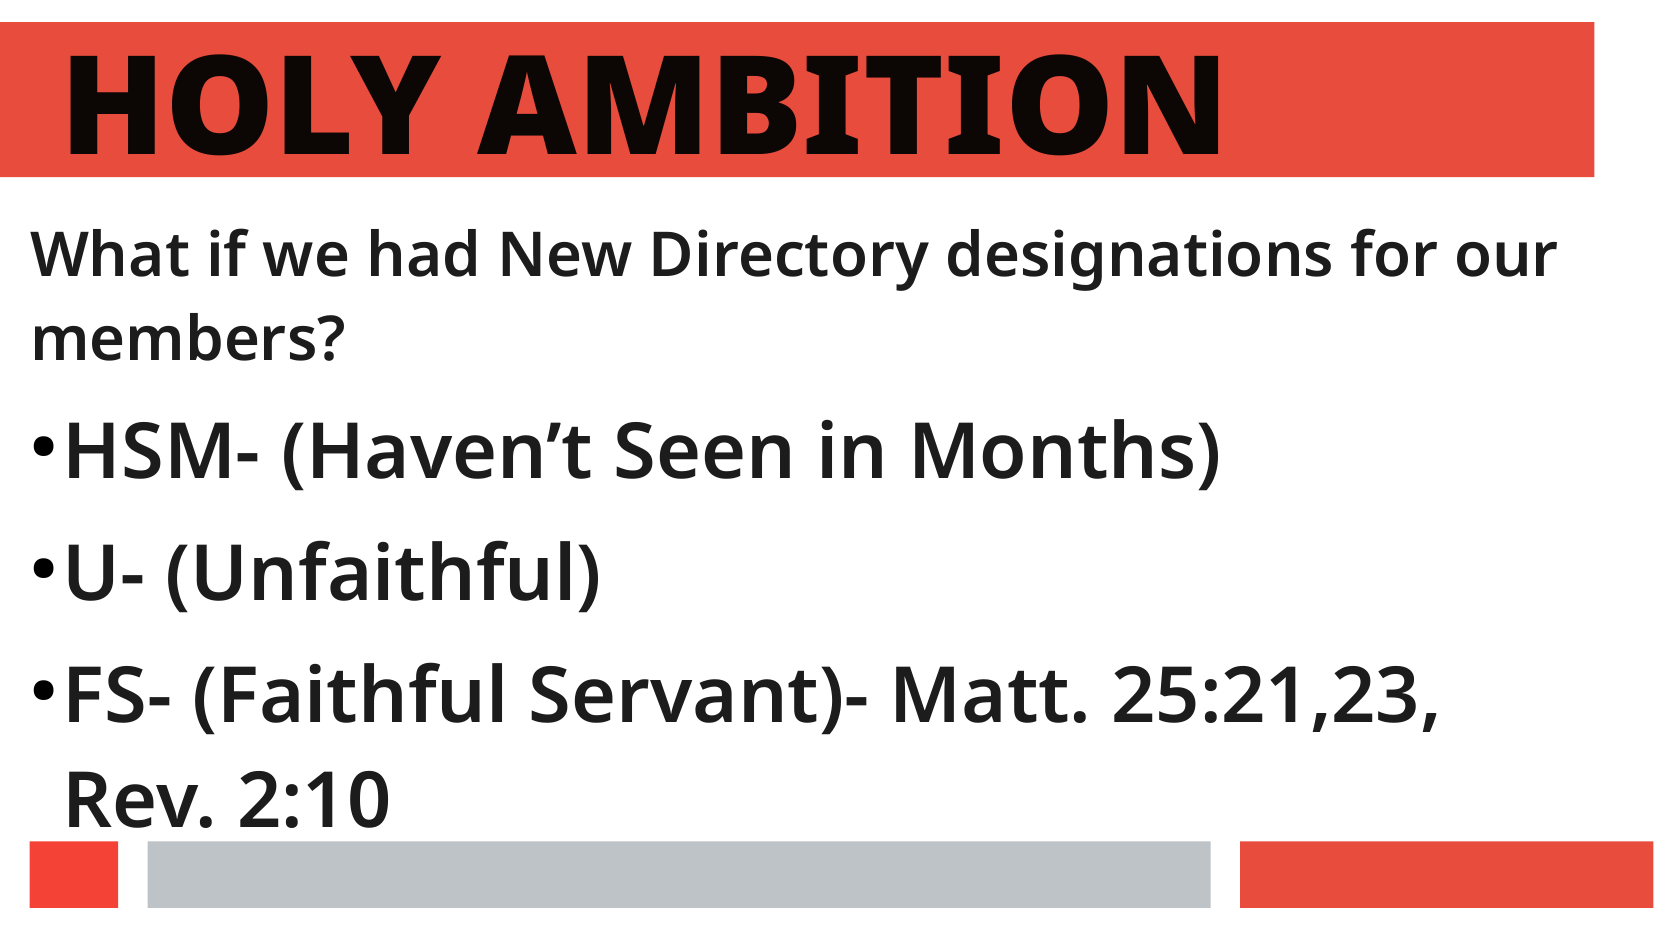

# HOLY AMBITION
What if we had New Directory designations for our members?
HSM- (Haven’t Seen in Months)
U- (Unfaithful)
FS- (Faithful Servant)- Matt. 25:21,23, Rev. 2:10